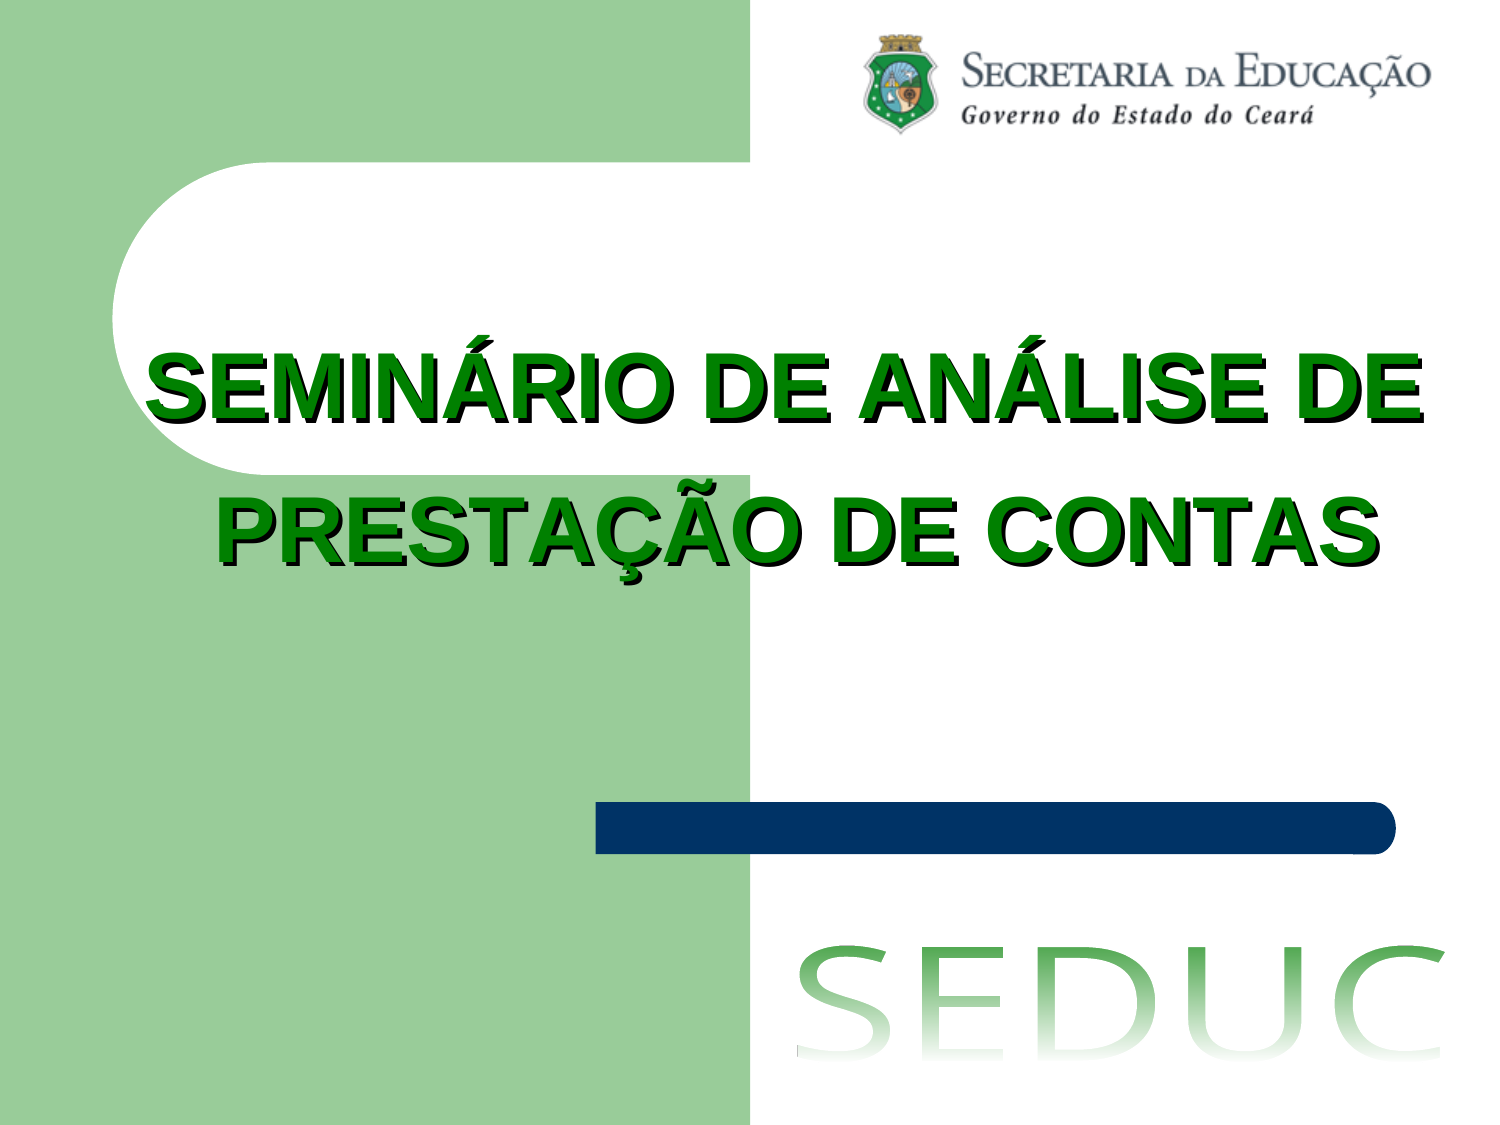

SEMINÁRIO DE ANÁLISE DE
PRESTAÇÃO DE CONTAS
SEDUC